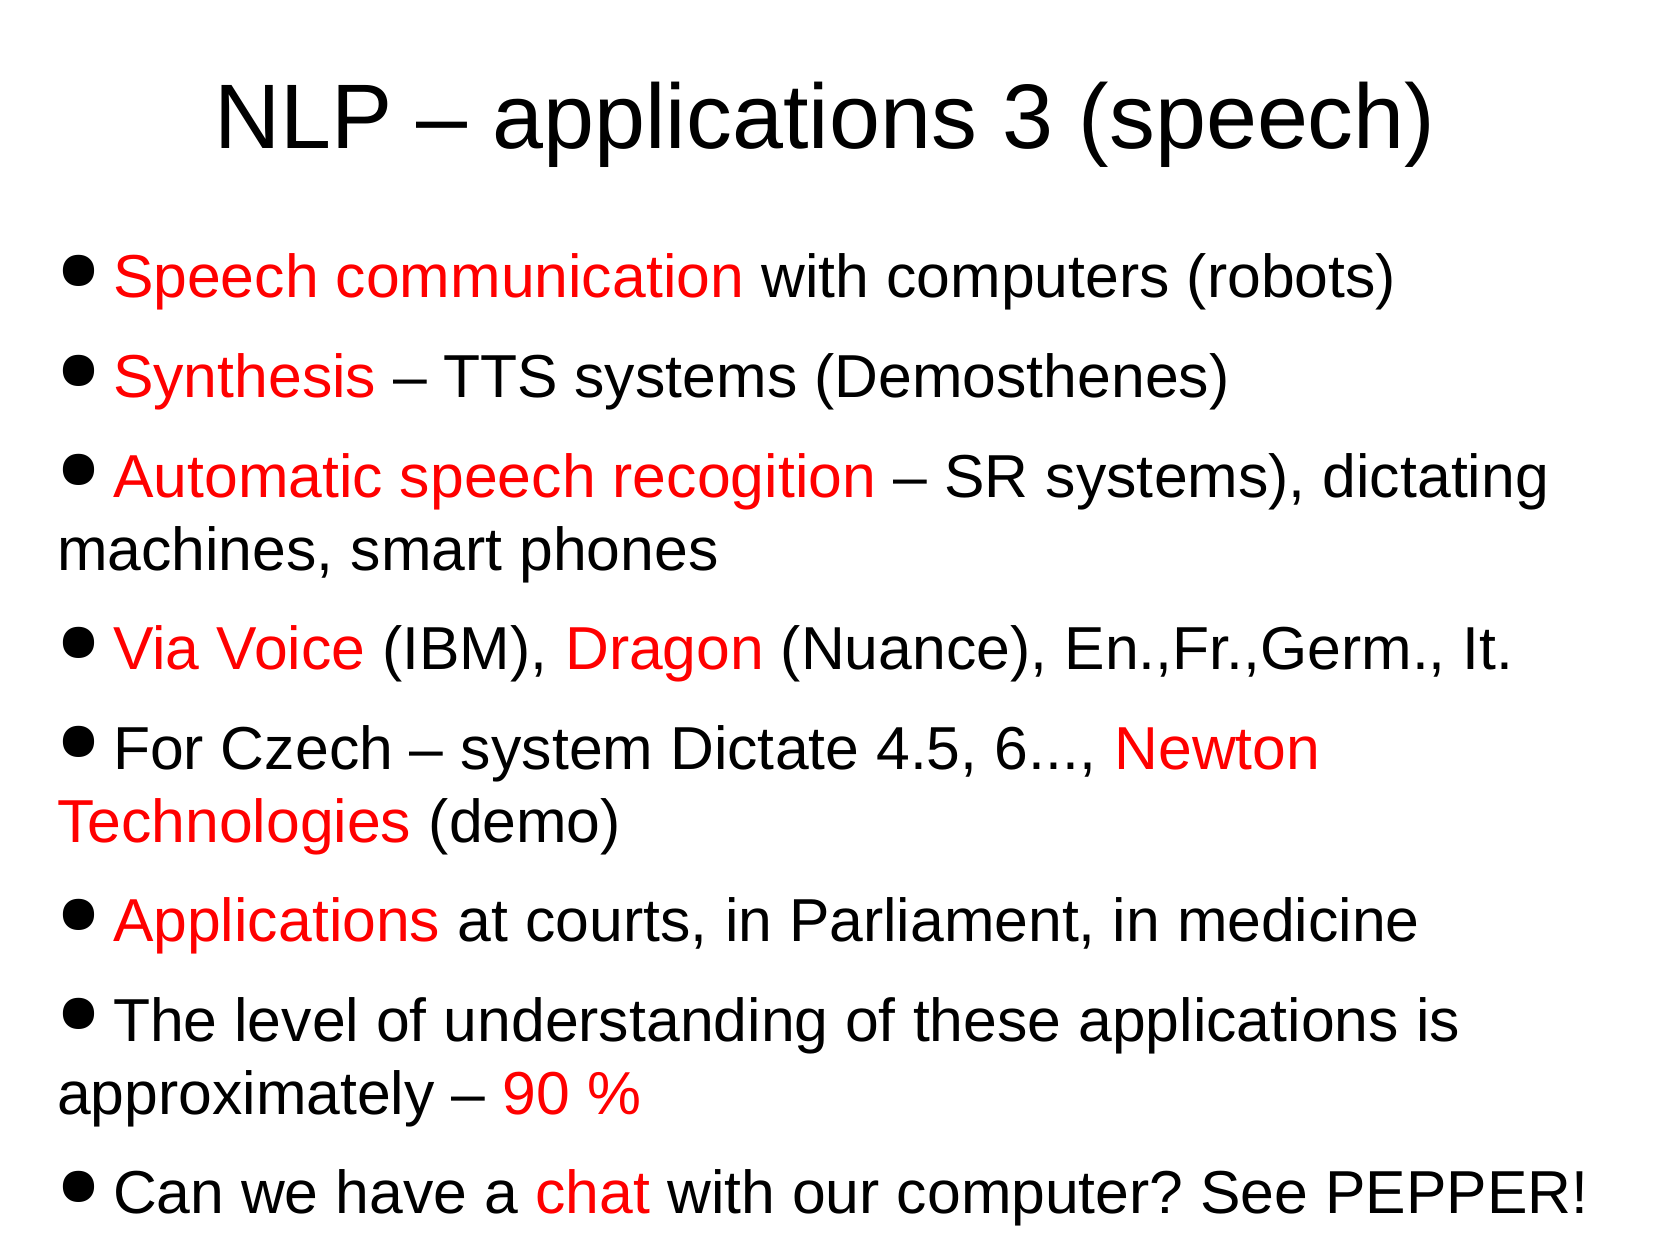

# NLP – applications 3 (speech)
 Speech communication with computers (robots)
 Synthesis – TTS systems (Demosthenes)
 Automatic speech recogition – SR systems), dictating machines, smart phones
 Via Voice (IBM), Dragon (Nuance), En.,Fr.,Germ., It.
 For Czech – system Dictate 4.5, 6..., Newton Technologies (demo)
 Applications at courts, in Parliament, in medicine
 The level of understanding of these applications is approximately – 90 %
 Can we have a chat with our computer? See PEPPER!